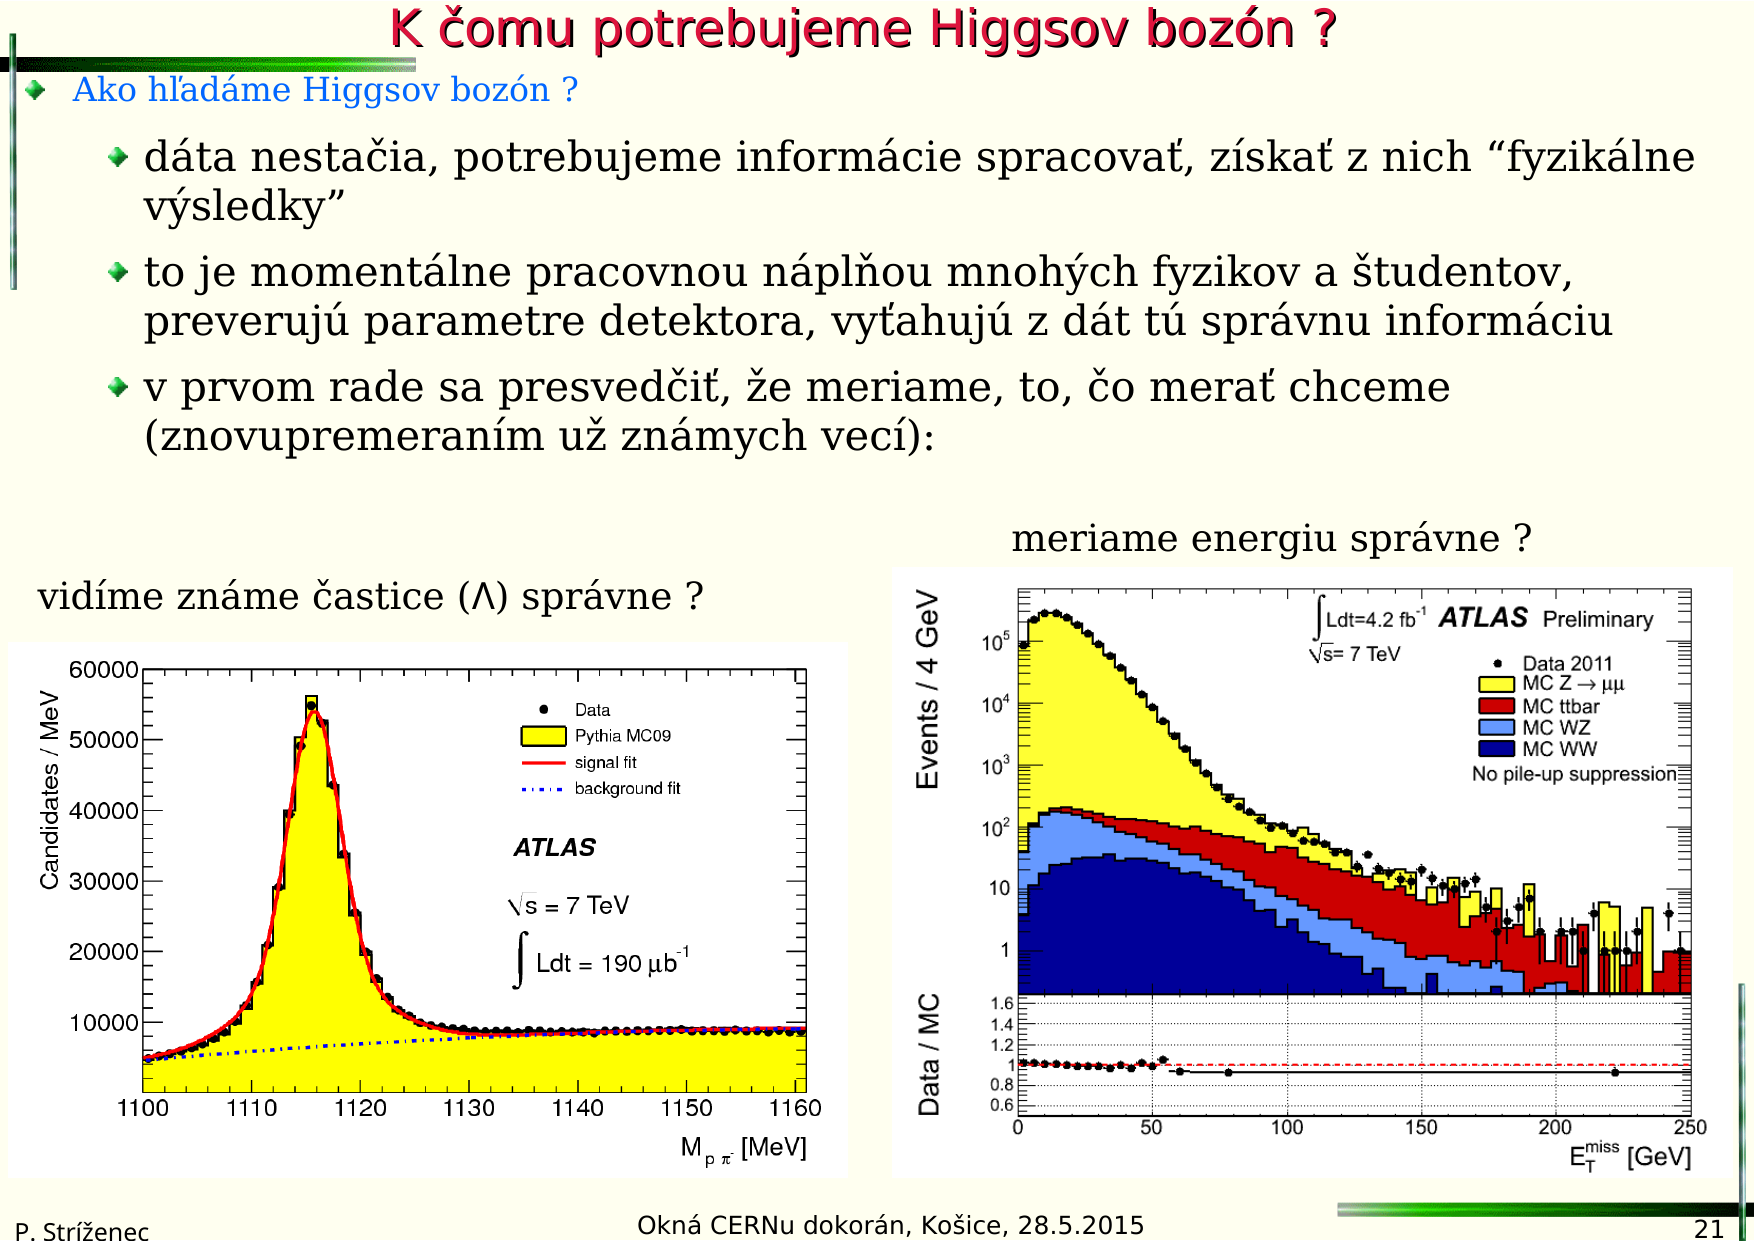

K čomu potrebujeme Higgsov bozón ?
# Ako hľadáme Higgsov bozón ?
dáta nestačia, potrebujeme informácie spracovať, získať z nich “fyzikálne výsledky”
to je momentálne pracovnou náplňou mnohých fyzikov a študentov, preverujú parametre detektora, vyťahujú z dát tú správnu informáciu
v prvom rade sa presvedčiť, že meriame, to, čo merať chceme (znovupremeraním už známych vecí):
meriame energiu správne ?
vidíme známe častice (Λ) správne ?
Okná CERNu dokorán, Košice, 28.5.2015
P. Stríženec